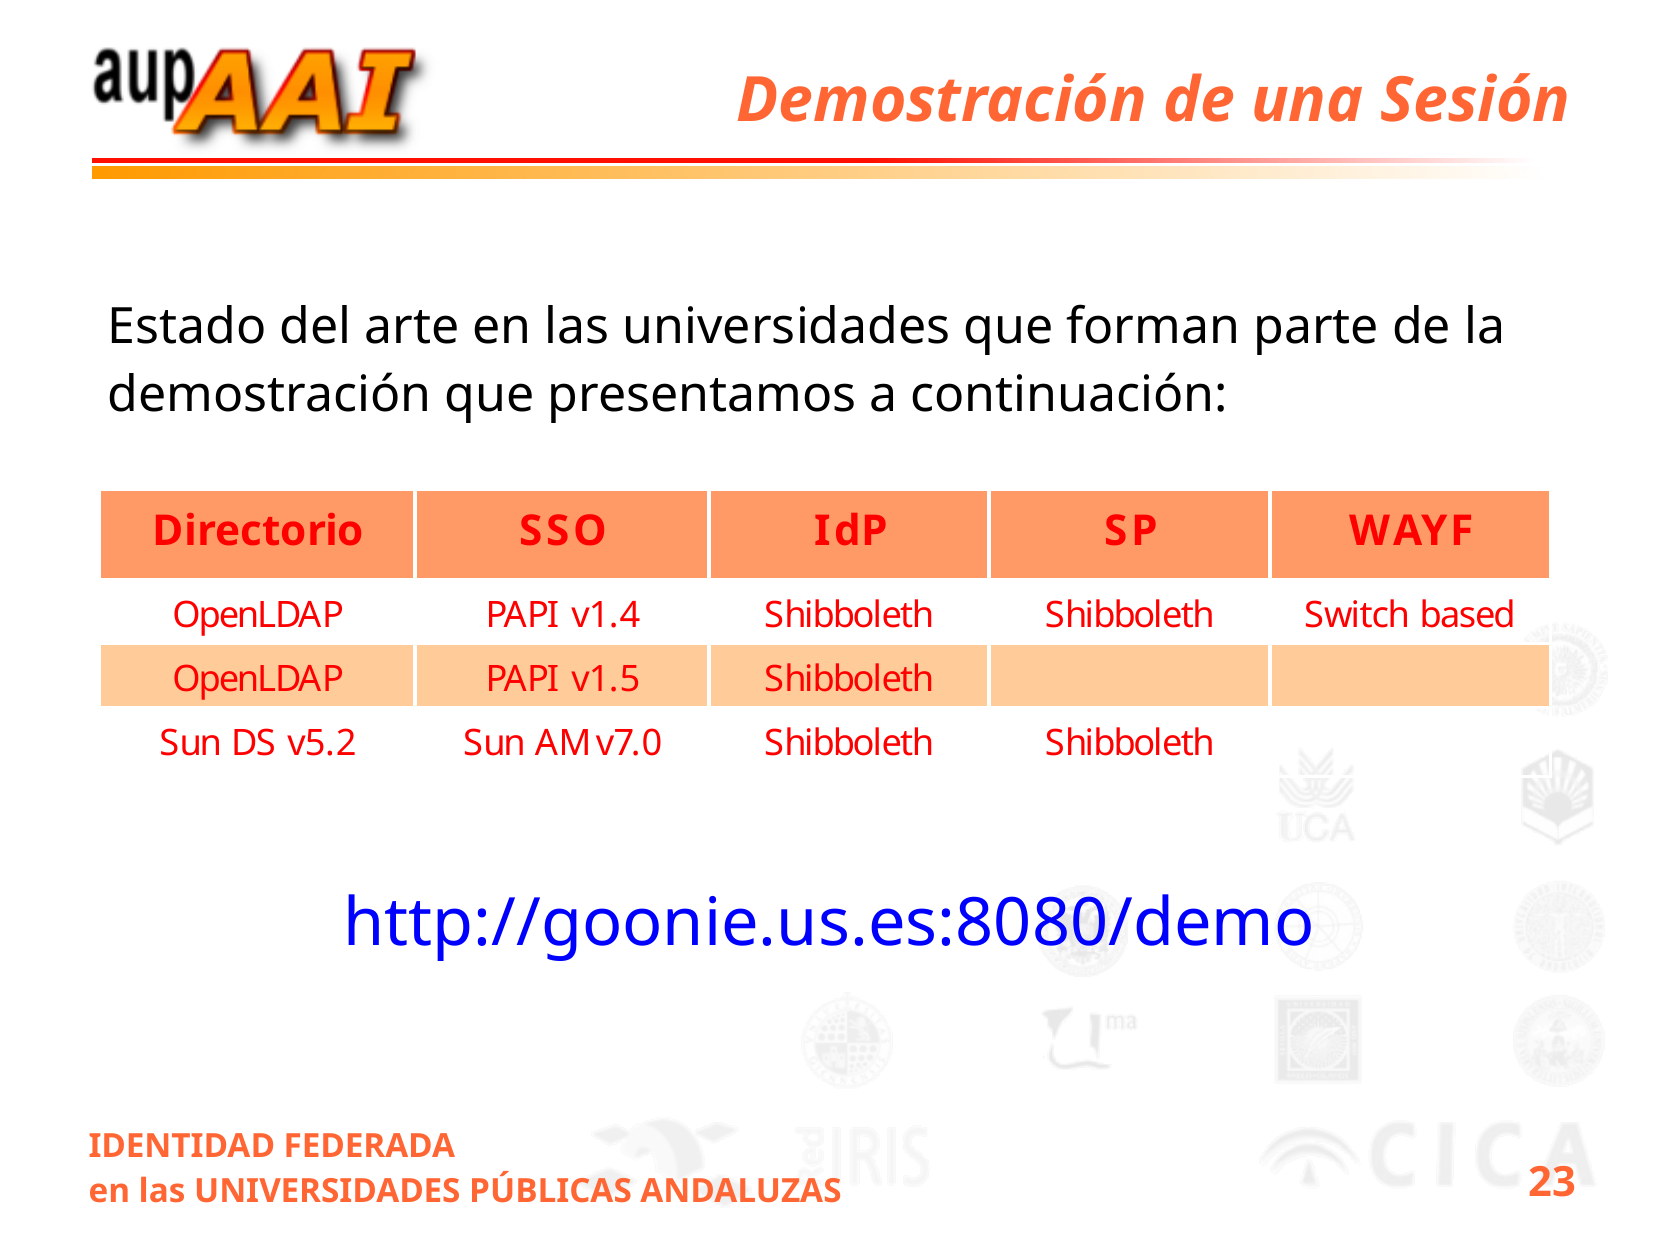

# Demostración de una Sesión
Estado del arte en las universidades que forman parte de la demostración que presentamos a continuación:
http://goonie.us.es:8080/demo
23